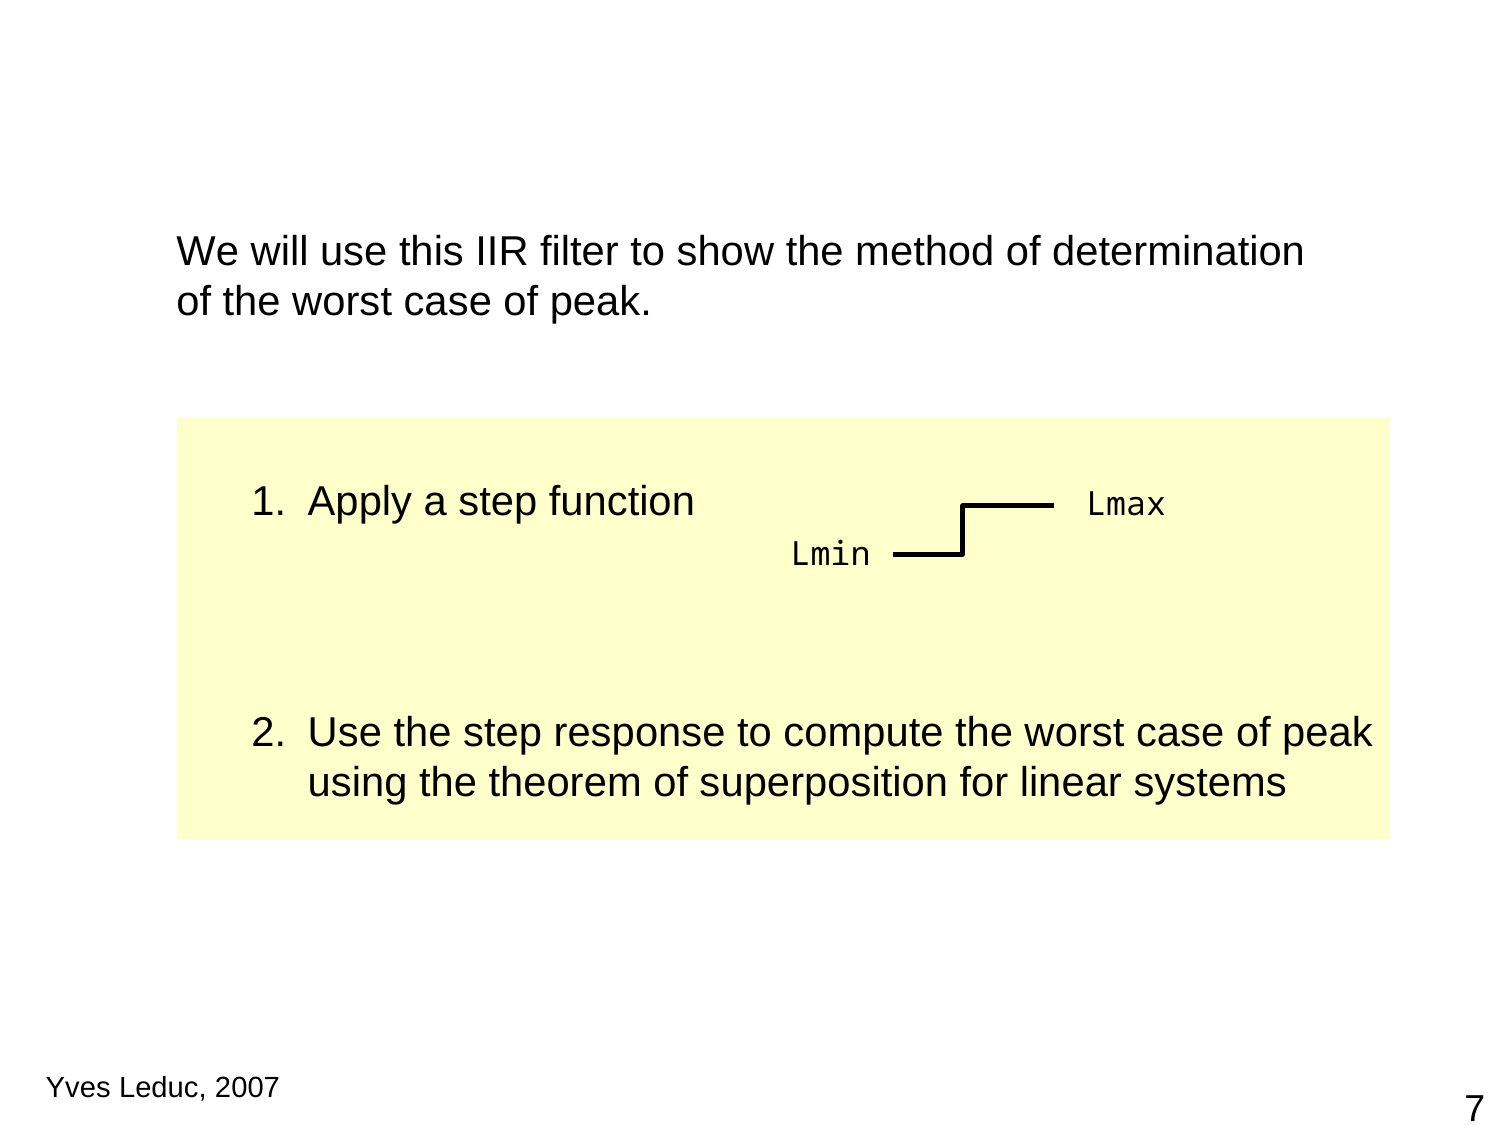

We will use this IIR filter to show the method of determination
of the worst case of peak.
Apply a step function Lmax
 Lmin
Use the step response to compute the worst case of peak
using the theorem of superposition for linear systems
7